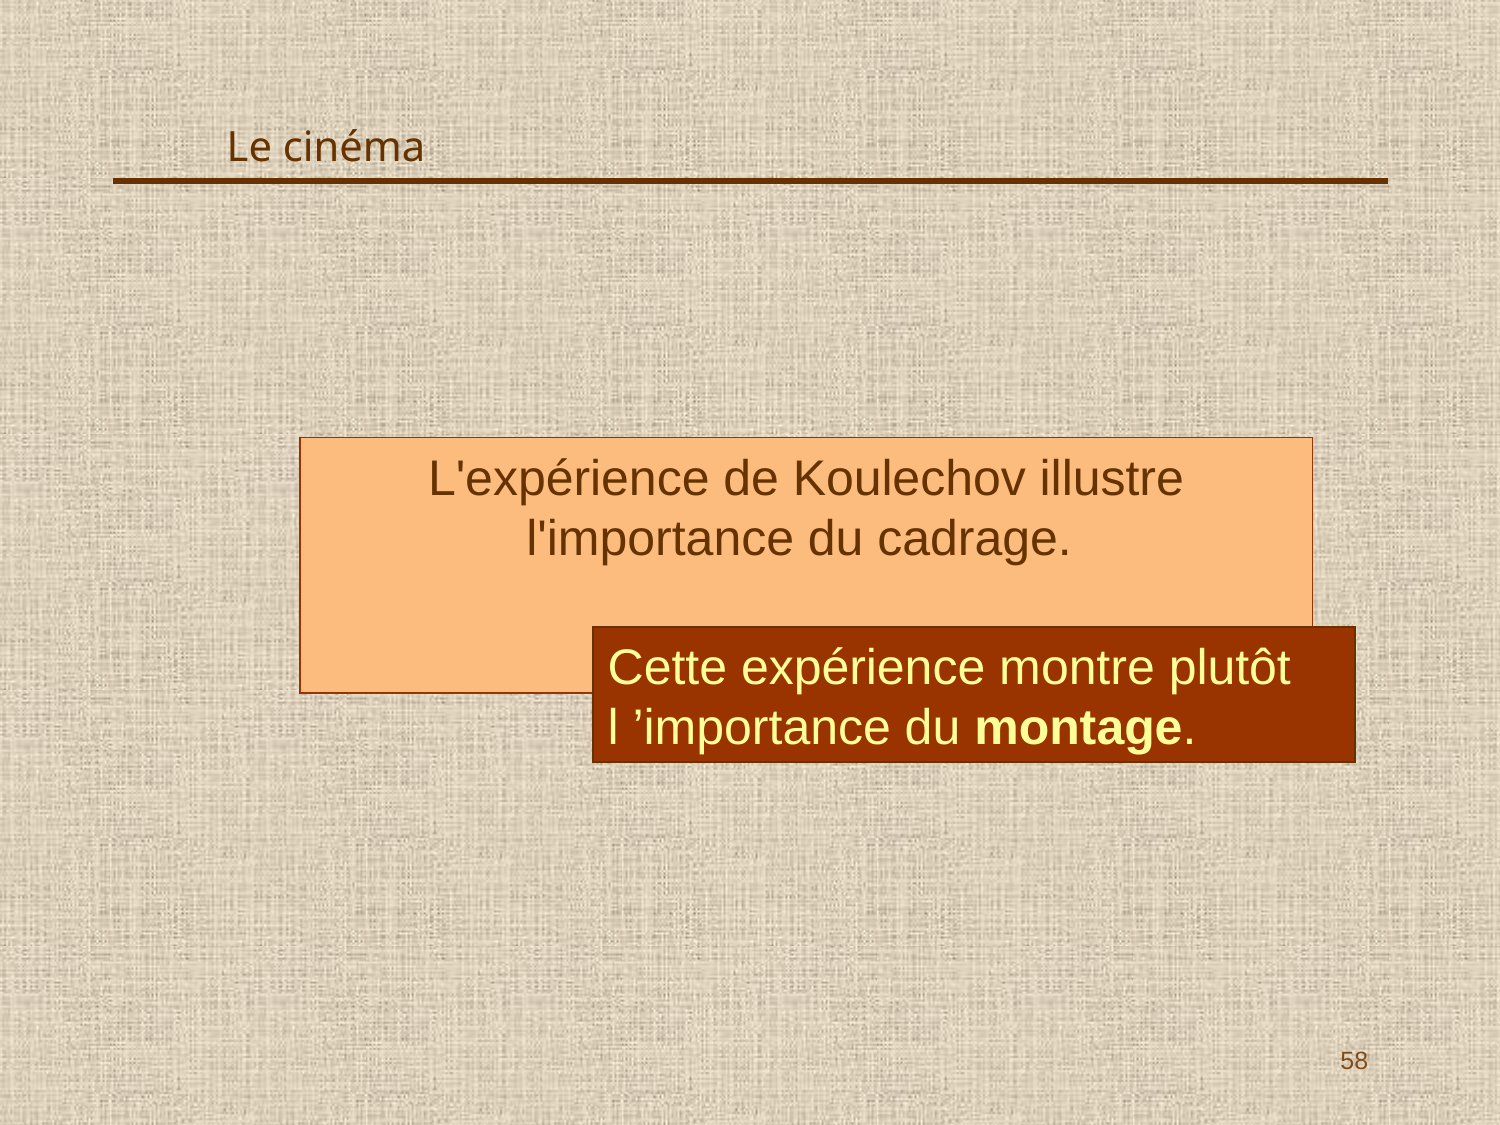

Le cinéma
L'expérience de Koulechov illustre l'importance du cadrage.
V / F ?
Cette expérience montre plutôt l ’importance du montage.
58